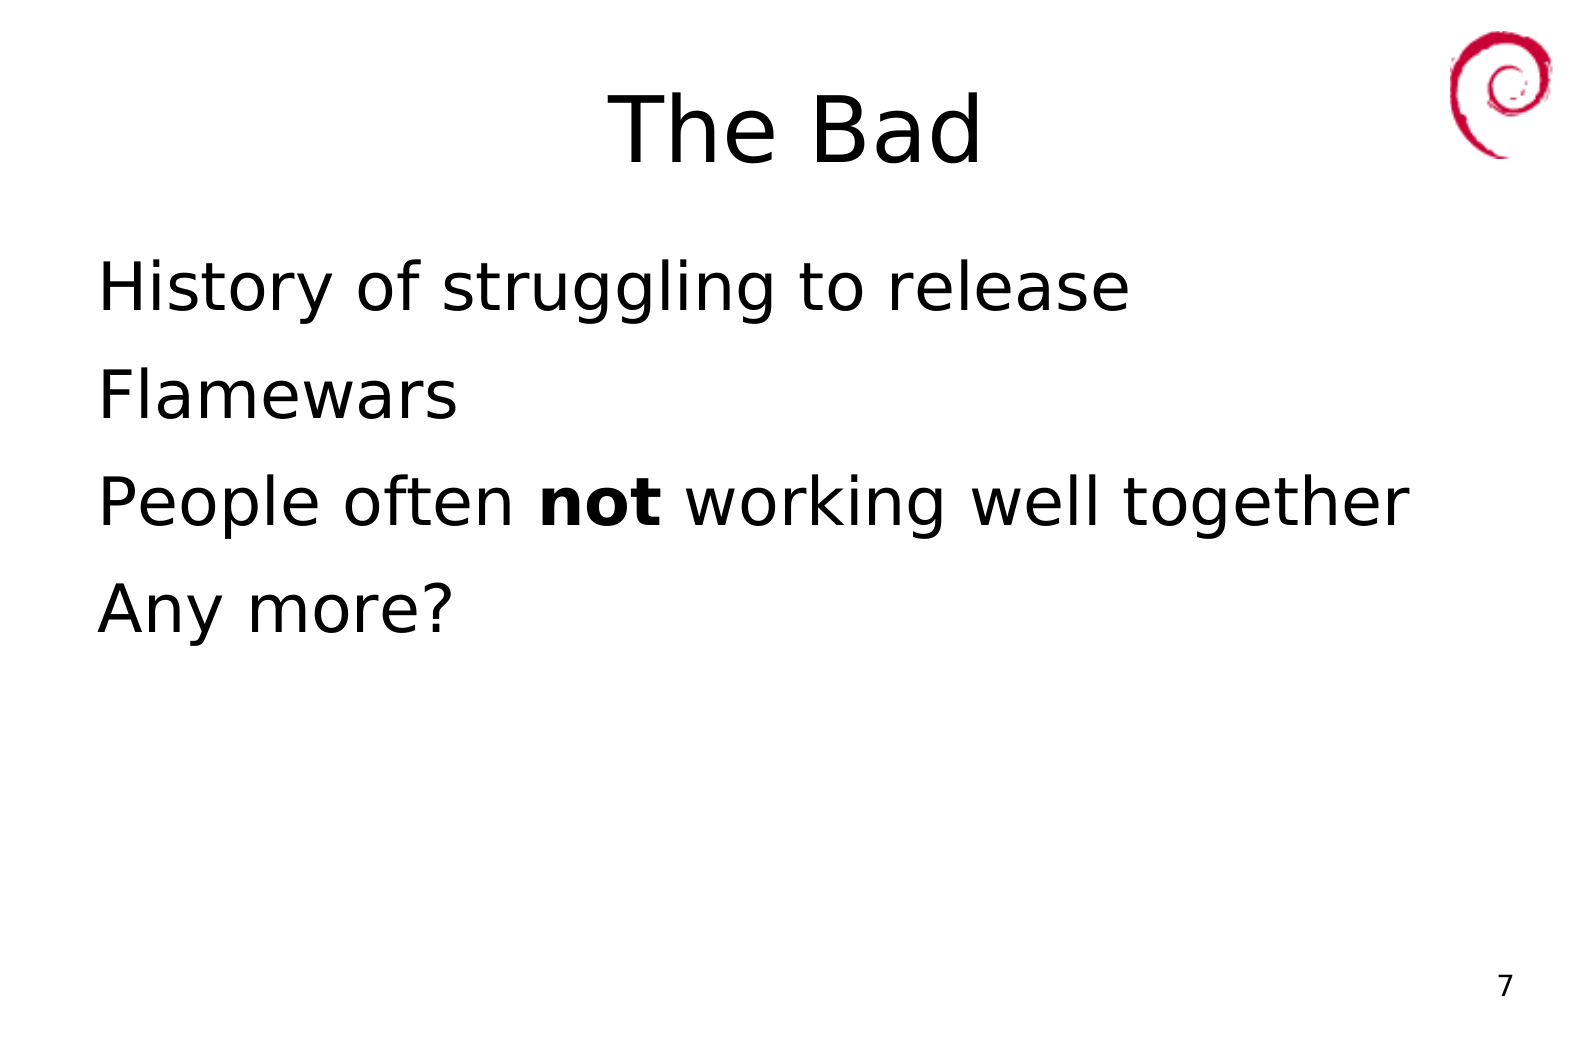

# The Bad
History of struggling to release
Flamewars
People often not working well together
Any more?
7